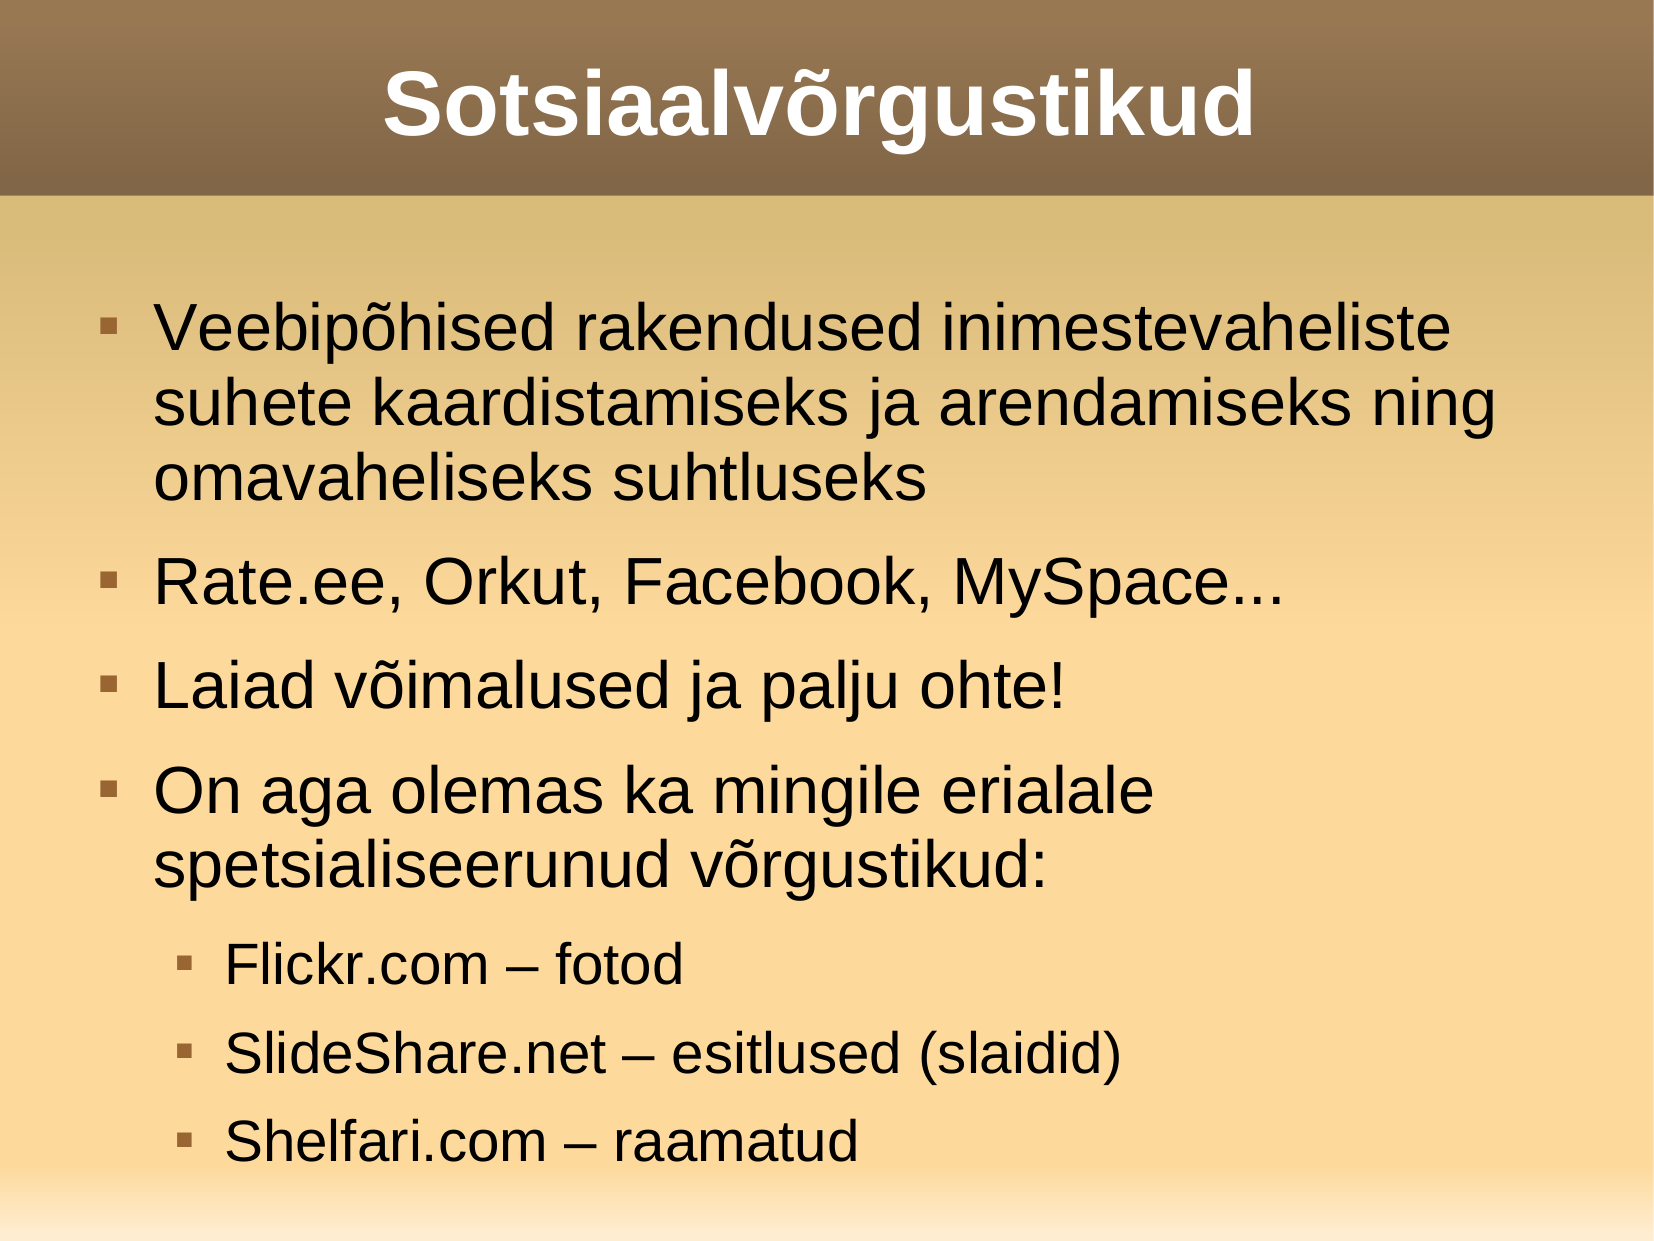

# Sotsiaalvõrgustikud
Veebipõhised rakendused inimestevaheliste suhete kaardistamiseks ja arendamiseks ning omavaheliseks suhtluseks
Rate.ee, Orkut, Facebook, MySpace...
Laiad võimalused ja palju ohte!
On aga olemas ka mingile erialale spetsialiseerunud võrgustikud:
Flickr.com – fotod
SlideShare.net – esitlused (slaidid)
Shelfari.com – raamatud